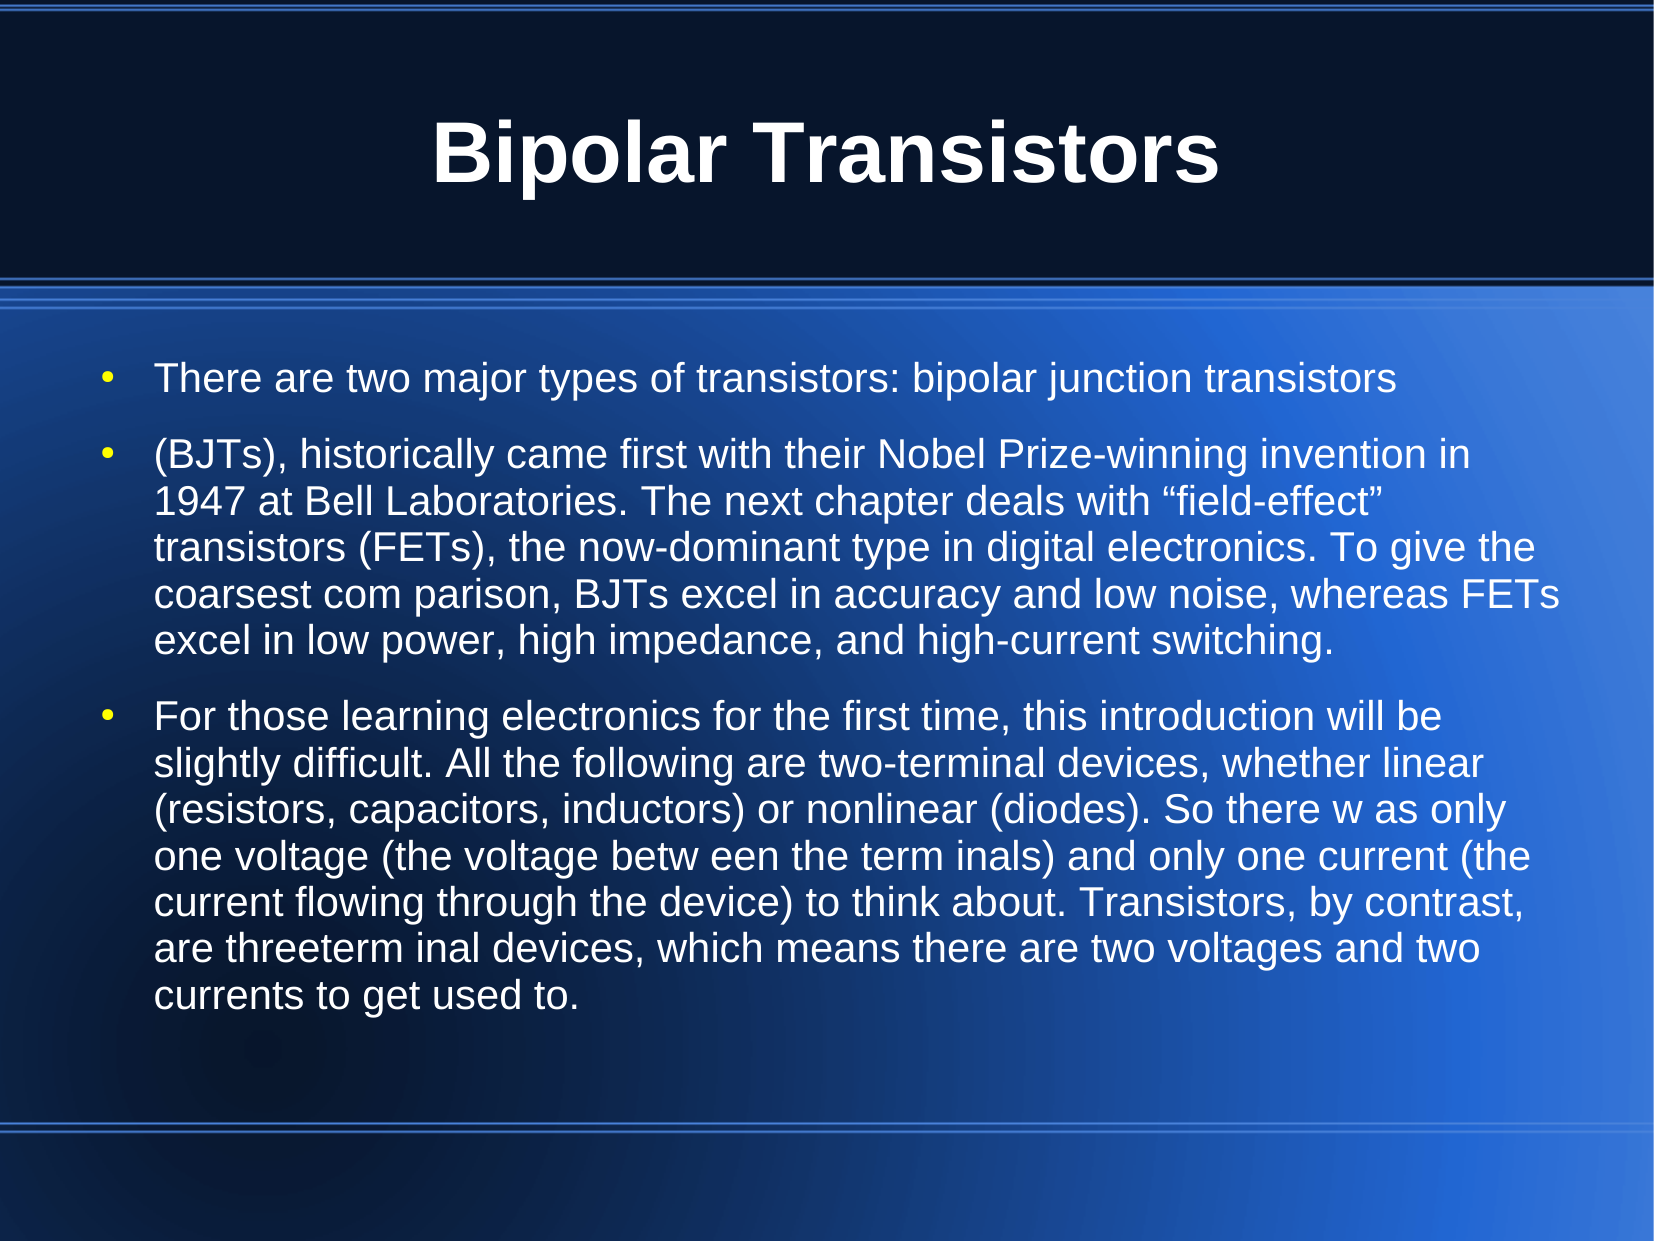

# Bipolar Transistors
There are two major types of transistors: bipolar junction transistors
(BJTs), historically came first with their Nobel Prize-winning invention in 1947 at Bell Laboratories. The next chapter deals with “field-effect” transistors (FETs), the now-dominant type in digital electronics. To give the coarsest com parison, BJTs excel in accuracy and low noise, whereas FETs excel in low power, high impedance, and high-current switching.
For those learning electronics for the first time, this introduction will be slightly difficult. All the following are two-terminal devices, whether linear (resistors, capacitors, inductors) or nonlinear (diodes). So there w as only one voltage (the voltage betw een the term inals) and only one current (the current flowing through the device) to think about. Transistors, by contrast, are threeterm inal devices, which means there are two voltages and two currents to get used to.